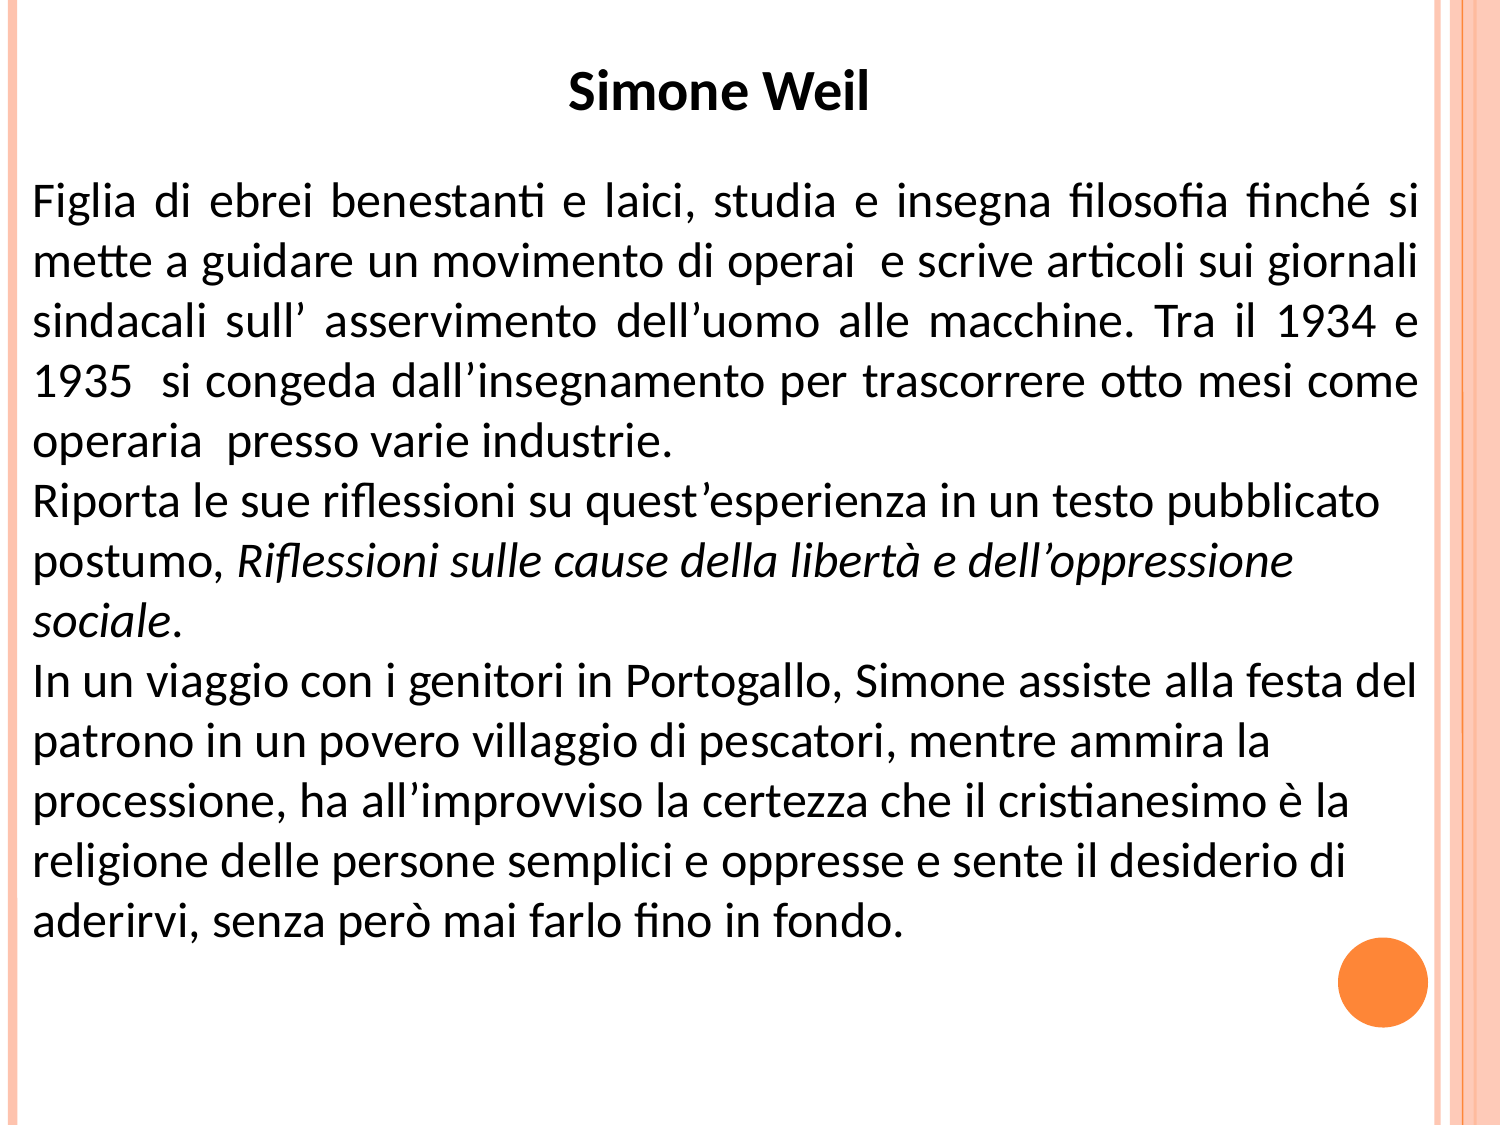

Simone Weil
Figlia di ebrei benestanti e laici, studia e insegna filosofia finché si mette a guidare un movimento di operai e scrive articoli sui giornali sindacali sull’ asservimento dell’uomo alle macchine. Tra il 1934 e 1935 si congeda dall’insegnamento per trascorrere otto mesi come operaria presso varie industrie.
Riporta le sue riflessioni su quest’esperienza in un testo pubblicato postumo, Riflessioni sulle cause della libertà e dell’oppressione sociale.
In un viaggio con i genitori in Portogallo, Simone assiste alla festa del patrono in un povero villaggio di pescatori, mentre ammira la processione, ha all’improvviso la certezza che il cristianesimo è la religione delle persone semplici e oppresse e sente il desiderio di aderirvi, senza però mai farlo fino in fondo.